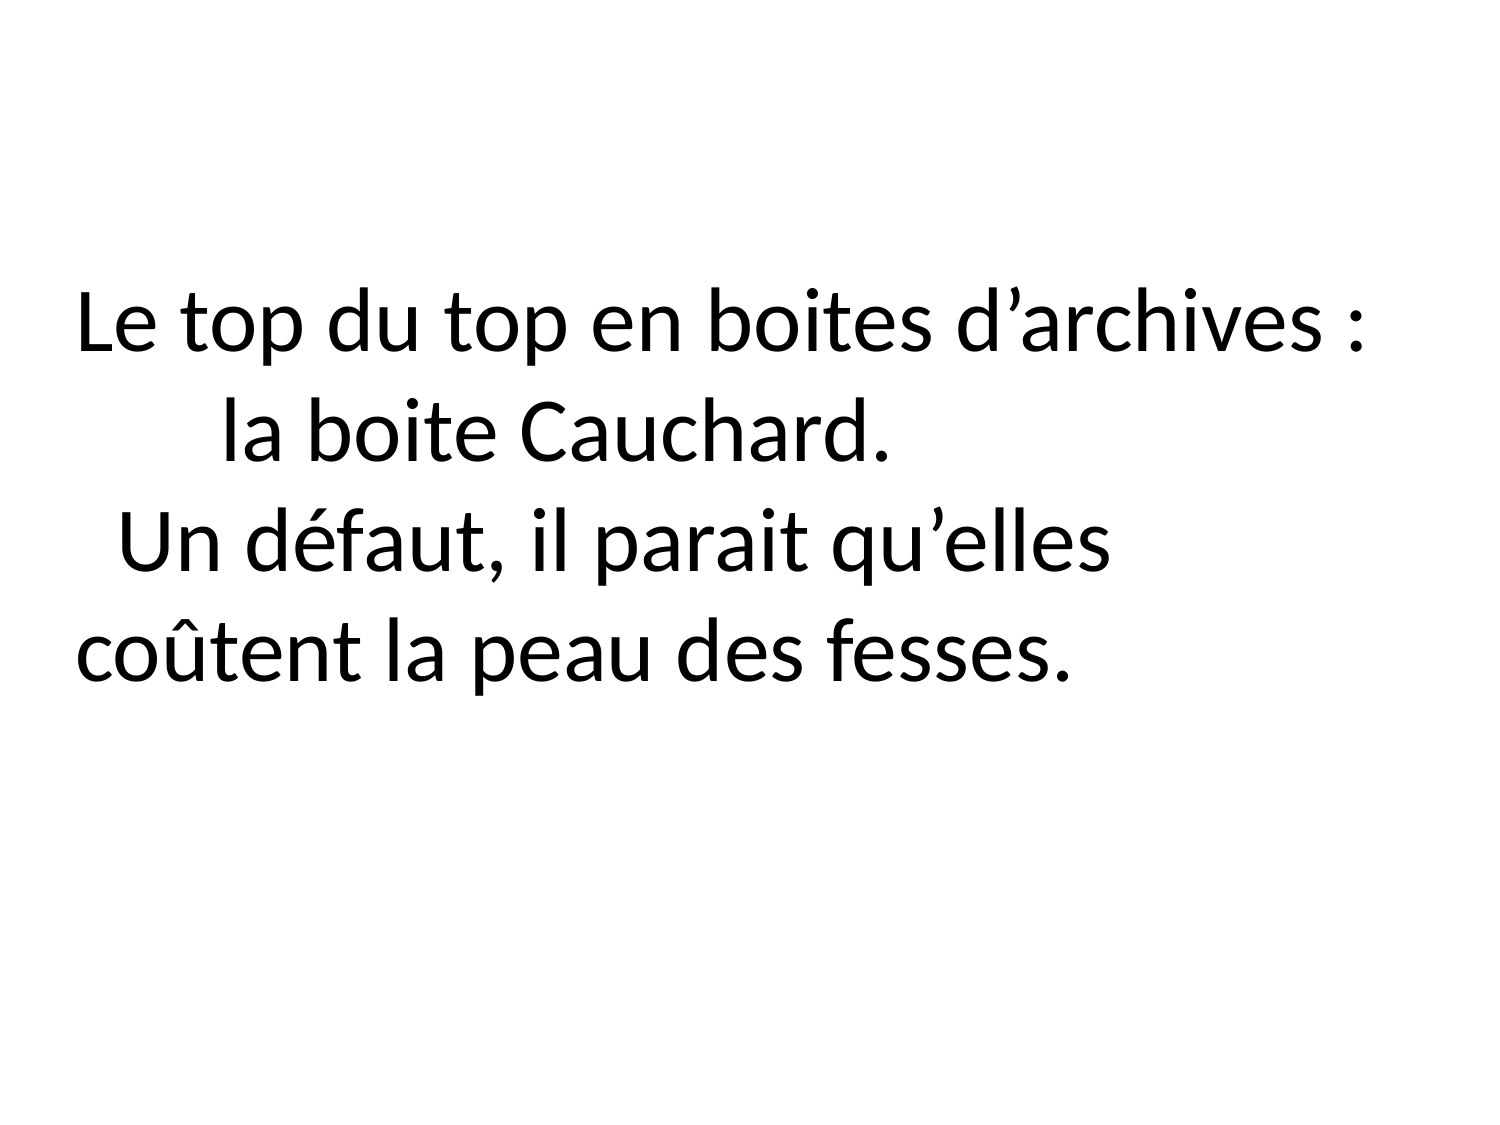

# Le top du top en boites d’archives :
 la boite Cauchard.
 Un défaut, il parait qu’elles coûtent la peau des fesses.